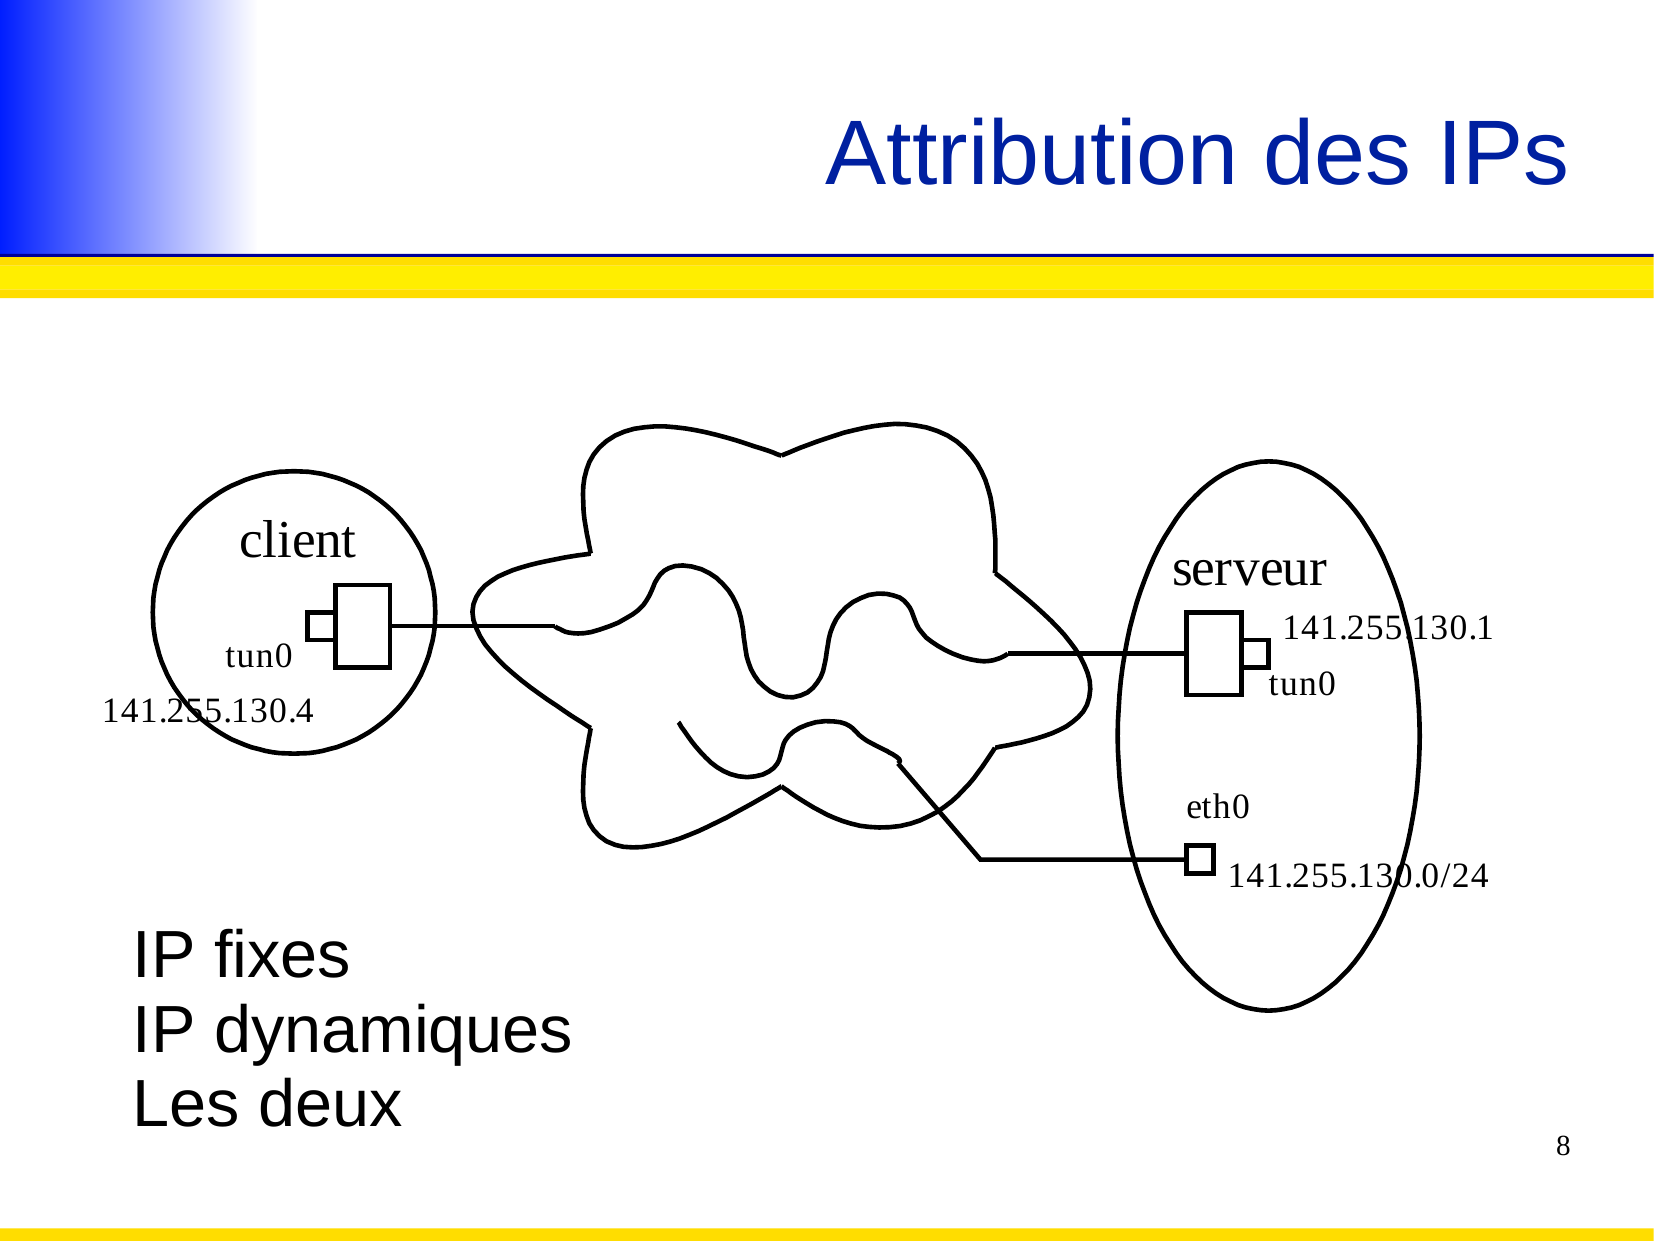

# Attribution des IPs
IP fixes
IP dynamiques
Les deux
8